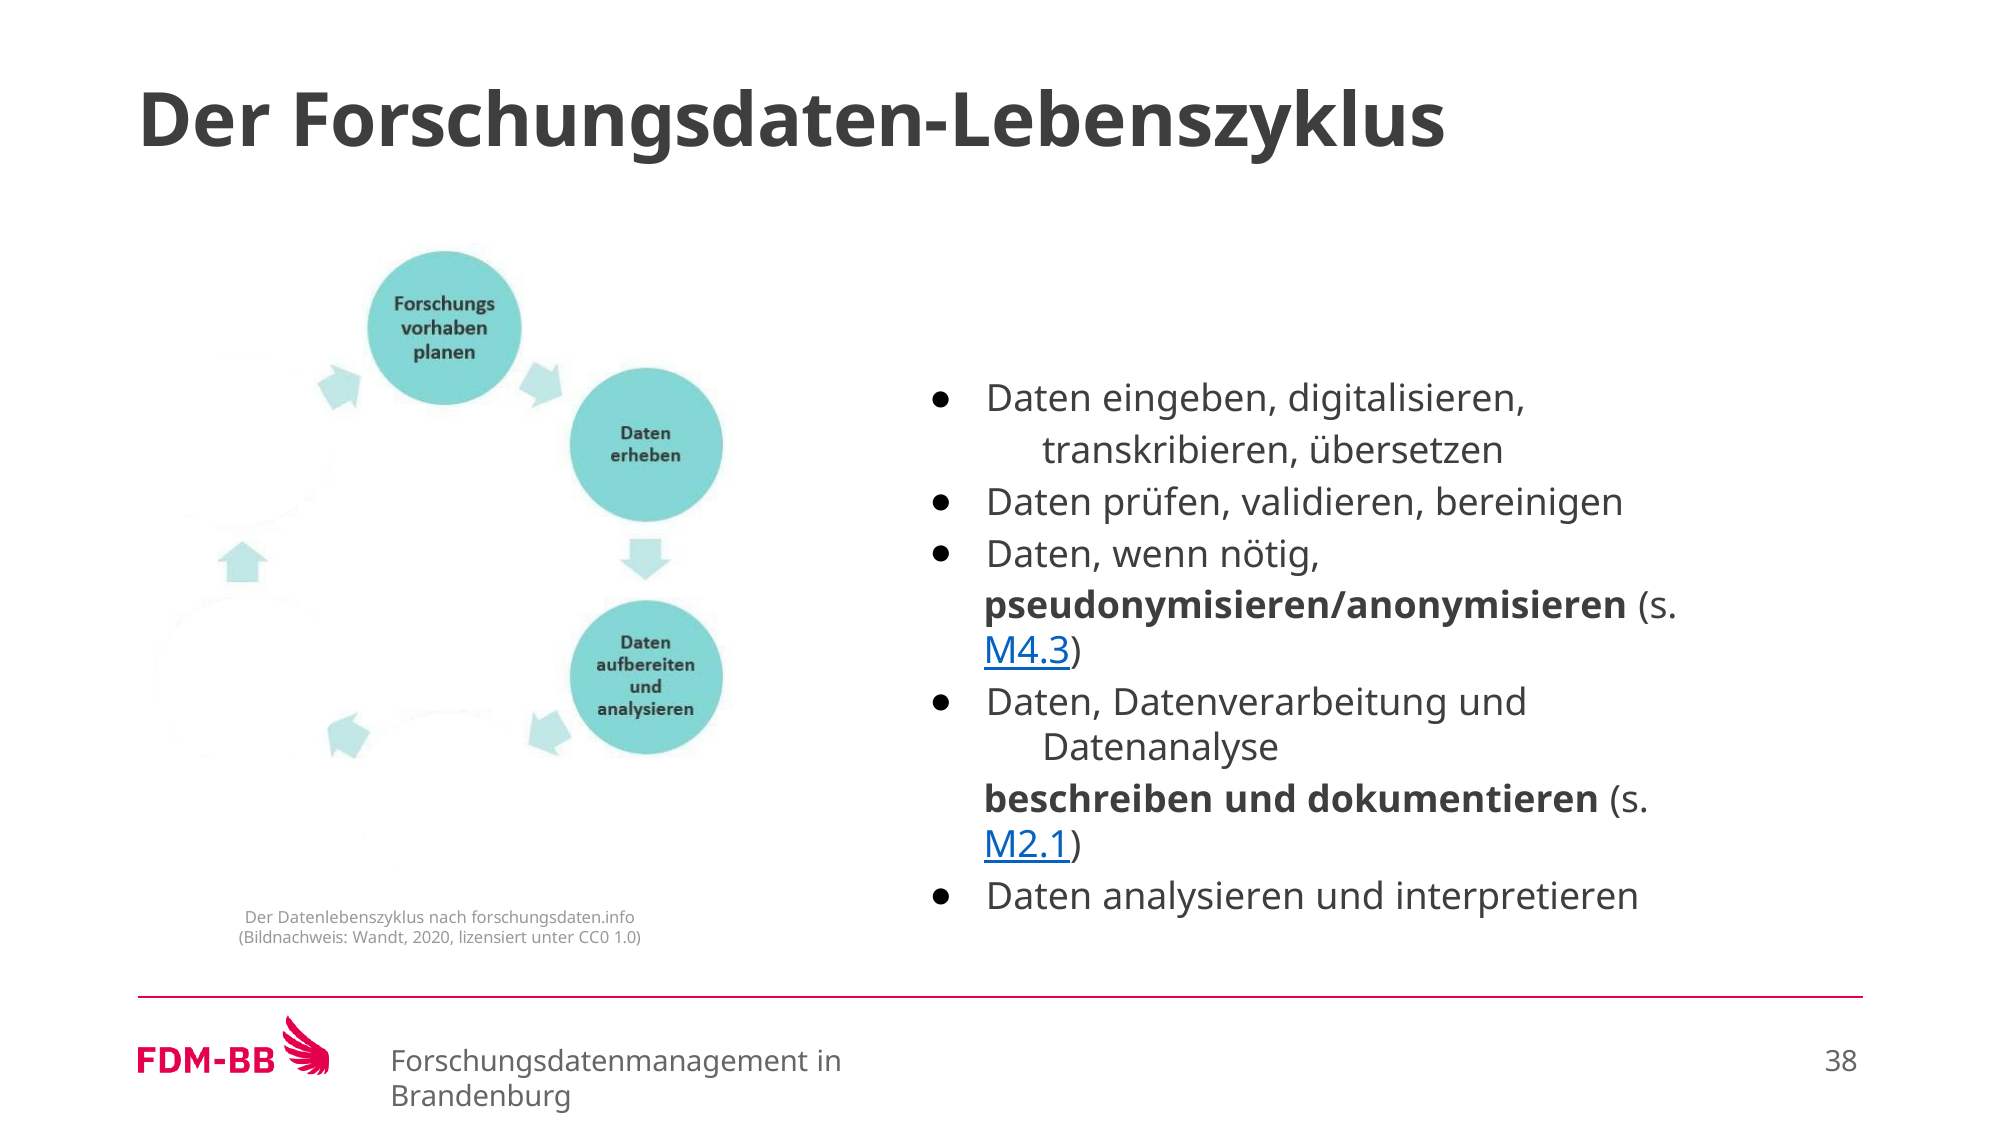

# Der Forschungsdaten-Lebenszyklus
Daten eingeben, digitalisieren, transkribieren, übersetzen
Daten prüfen, validieren, bereinigen
Daten, wenn nötig,
pseudonymisieren/anonymisieren (s. M4.3)
Daten, Datenverarbeitung und Datenanalyse
beschreiben und dokumentieren (s. M2.1)
Daten analysieren und interpretieren
Der Datenlebenszyklus nach forschungsdaten.info
(Bildnachweis: Wandt, 2020, lizensiert unter CC0 1.0)
Forschungsdatenmanagement in Brandenburg